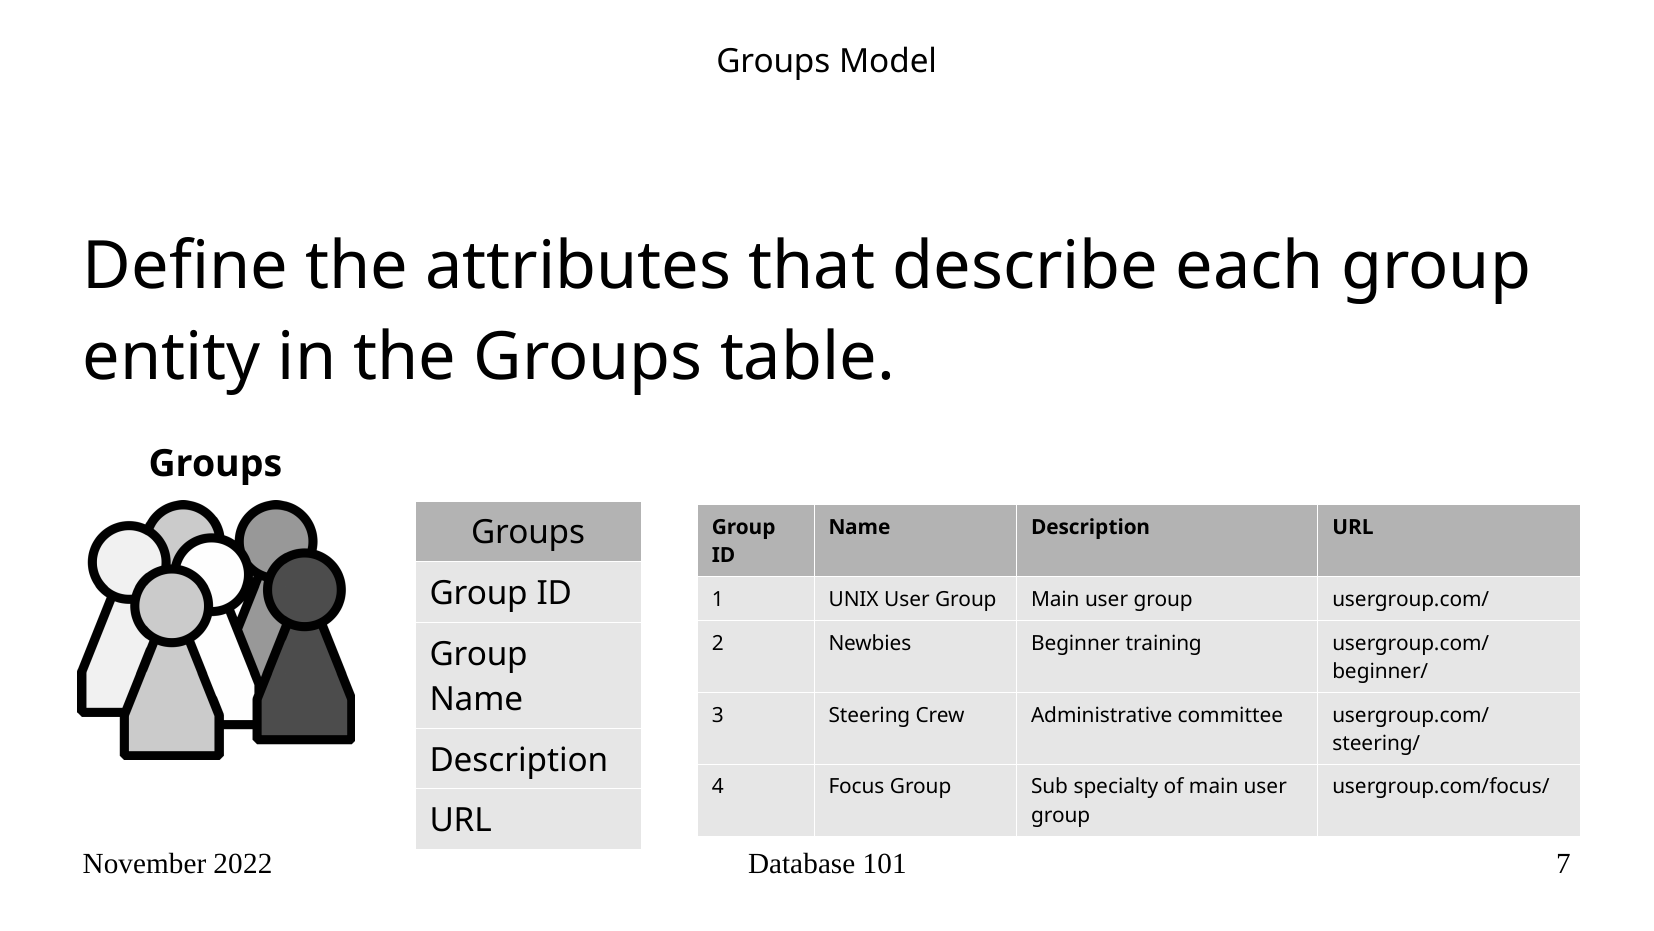

# Groups Model
Define the attributes that describe each group entity in the Groups table.
Groups
| Groups |
| --- |
| Group ID |
| Group Name |
| Description |
| URL |
| Group ID | Name | Description | URL |
| --- | --- | --- | --- |
| 1 | UNIX User Group | Main user group | usergroup.com/ |
| 2 | Newbies | Beginner training | usergroup.com/beginner/ |
| 3 | Steering Crew | Administrative committee | usergroup.com/steering/ |
| 4 | Focus Group | Sub specialty of main user group | usergroup.com/focus/ |
November 2022
Database 101
7